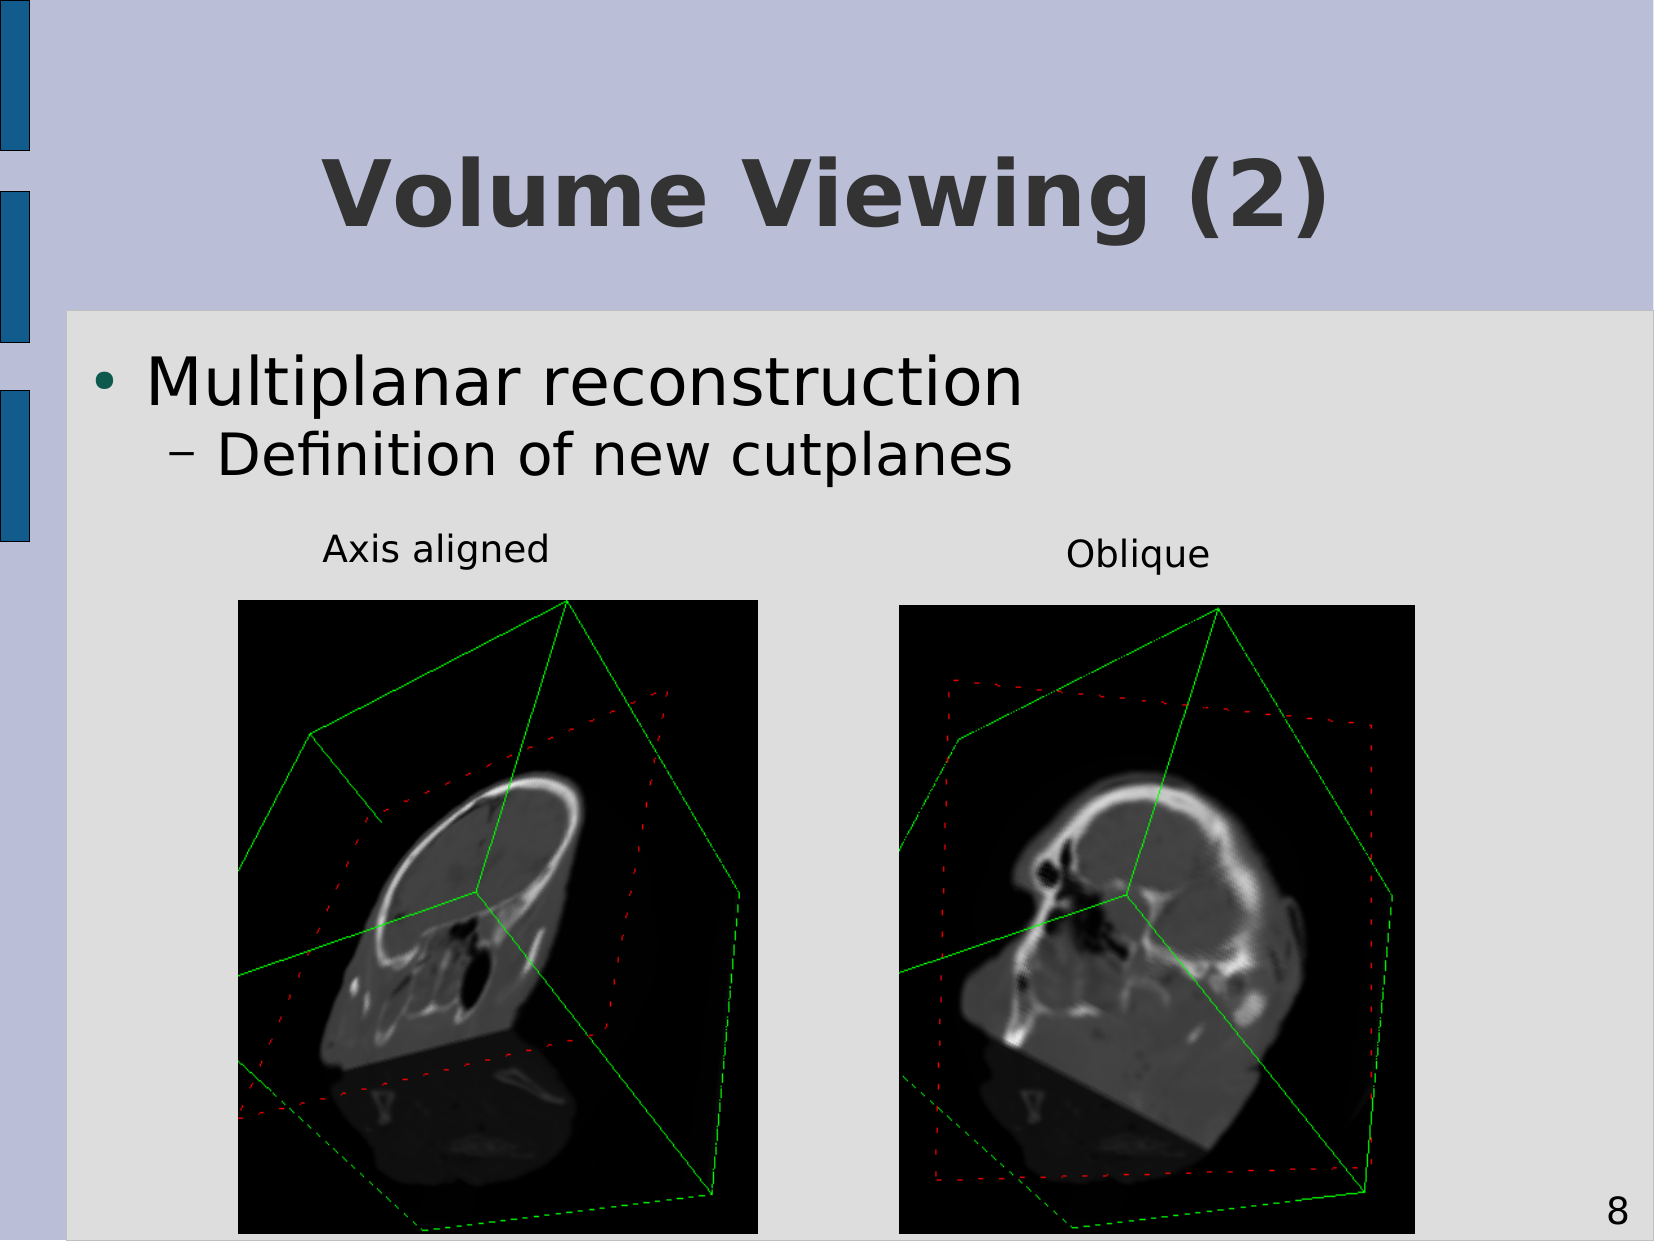

# Volume Viewing (2)
Multiplanar reconstruction
Definition of new cutplanes
Axis aligned
Oblique